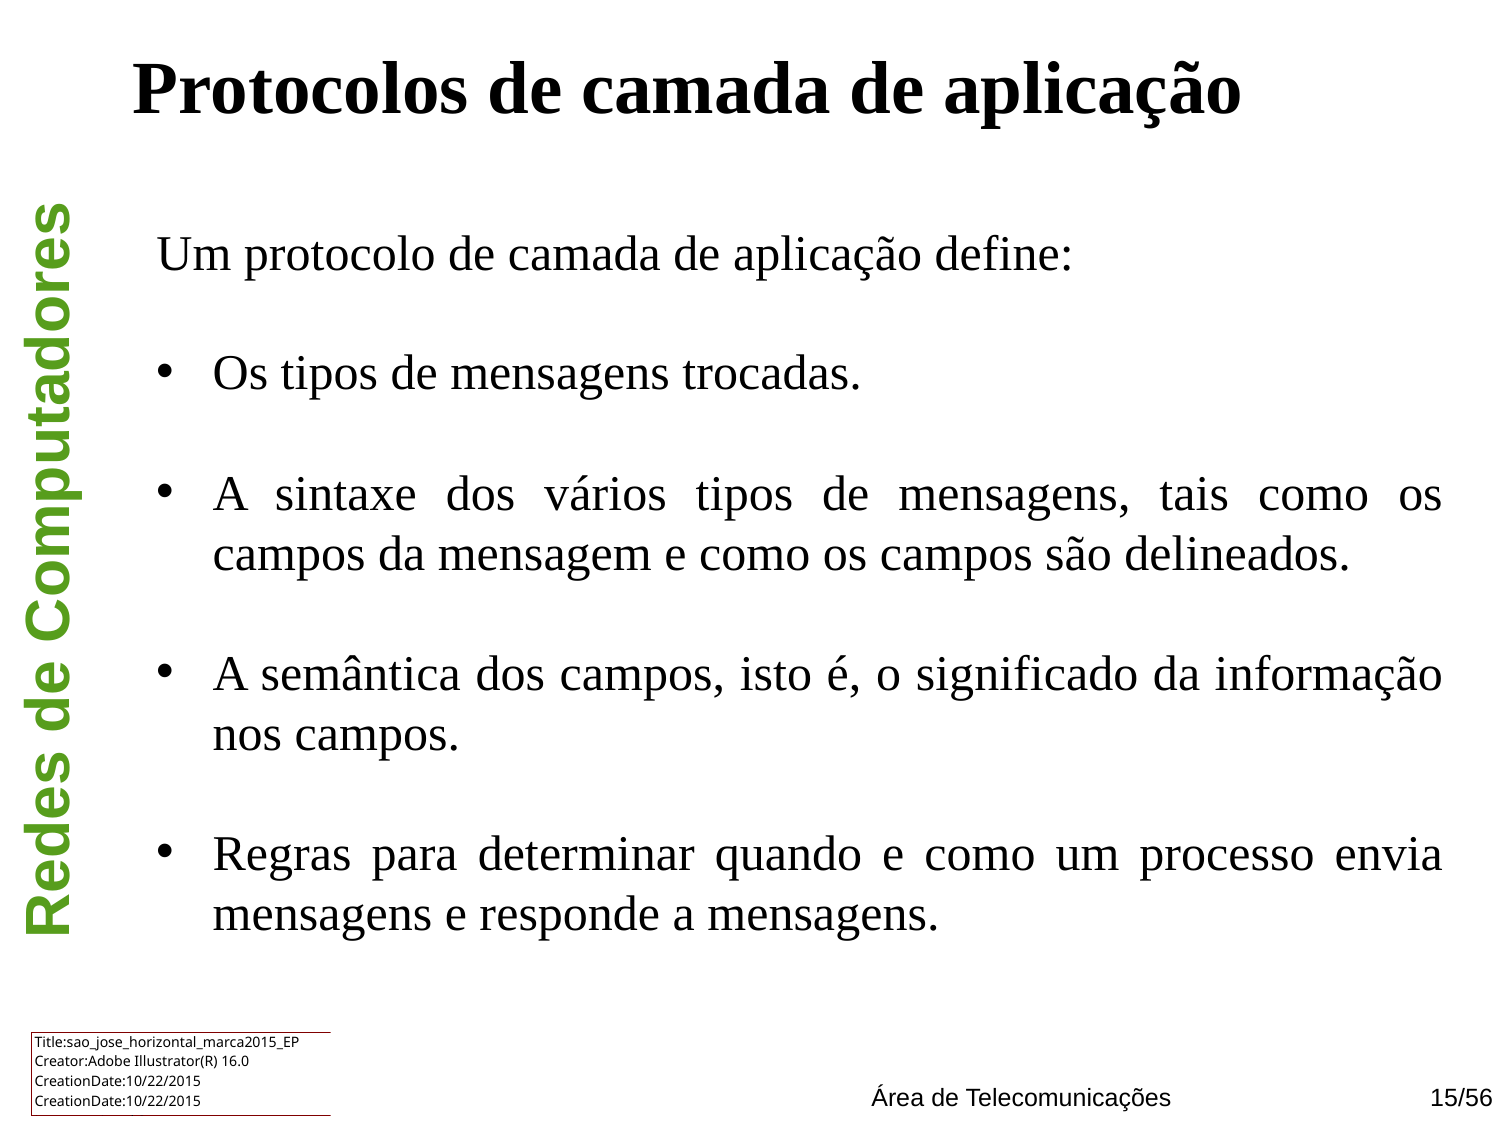

Protocolos de camada de aplicação
Um protocolo de camada de aplicação define:
Os tipos de mensagens trocadas.
A sintaxe dos vários tipos de mensagens, tais como os campos da mensagem e como os campos são delineados.
A semântica dos campos, isto é, o significado da informação nos campos.
Regras para determinar quando e como um processo envia mensagens e responde a mensagens.